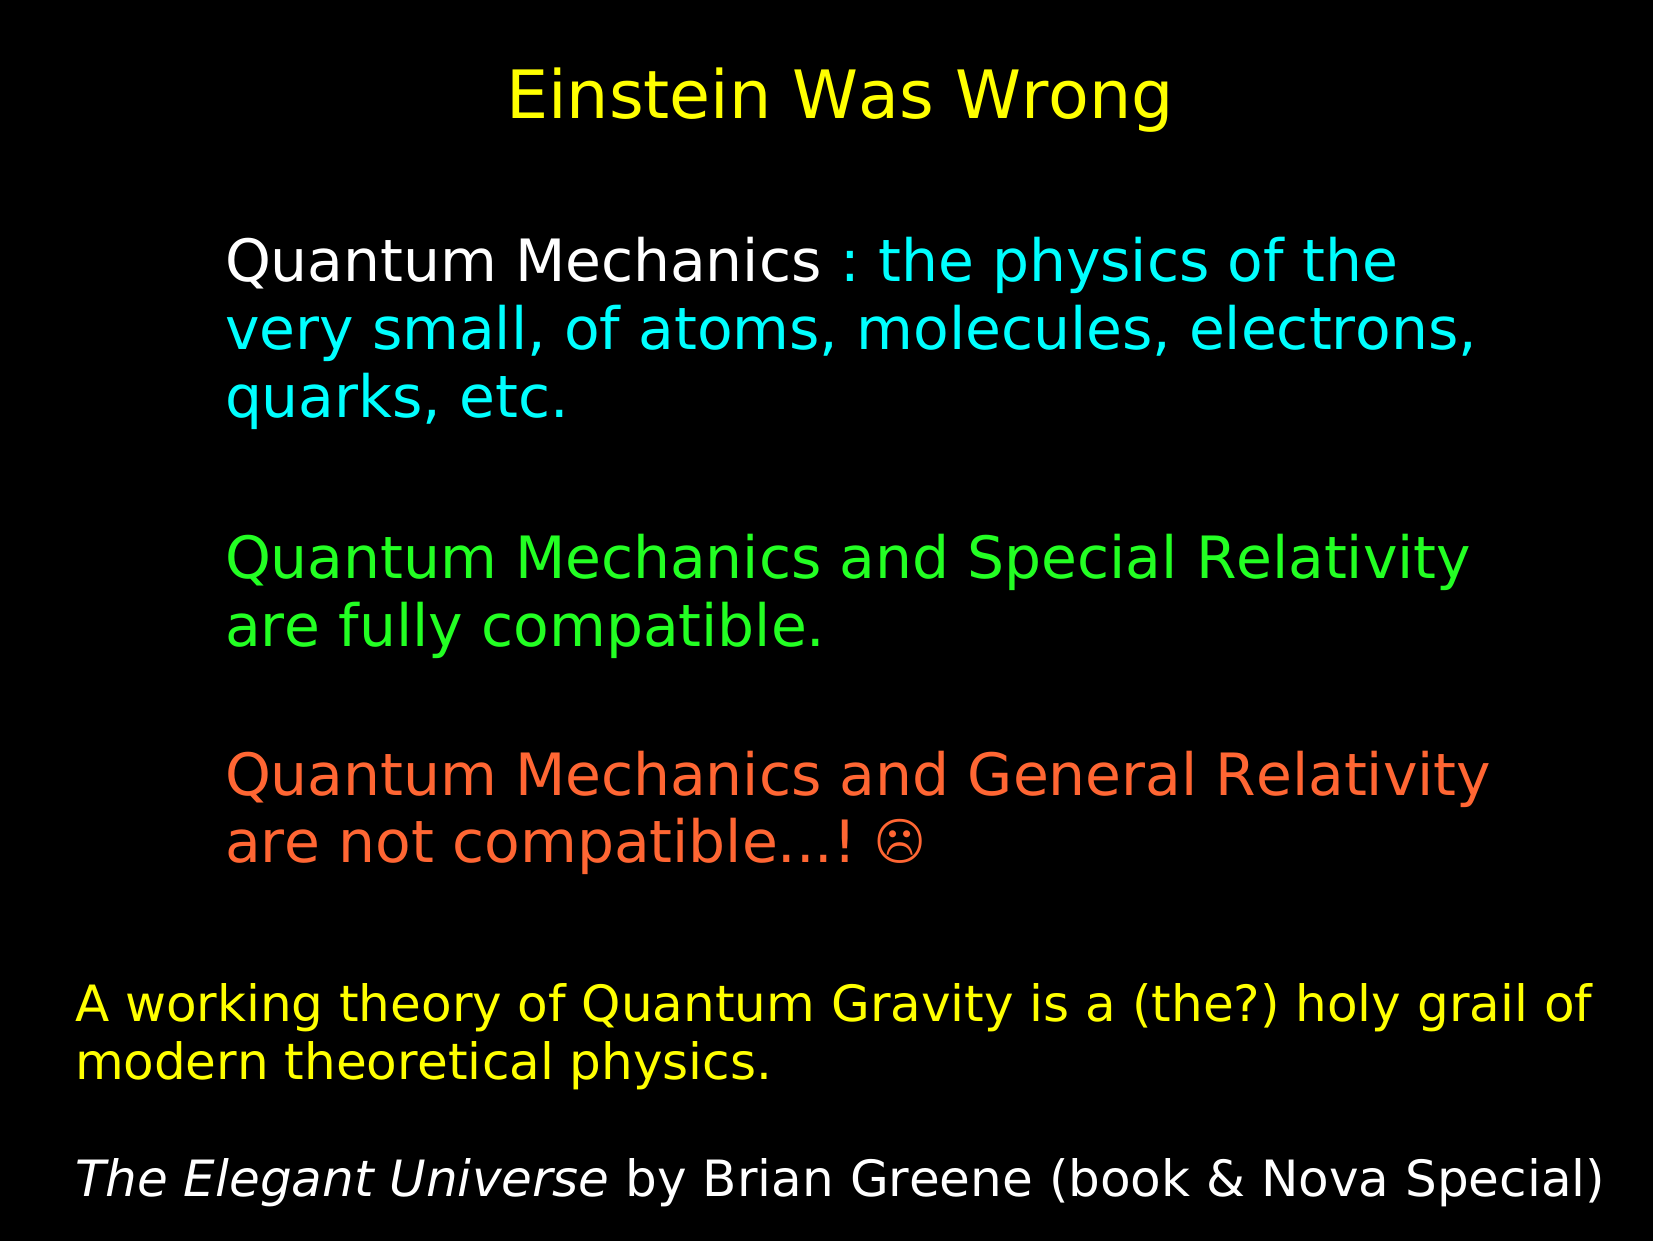

Einstein Was Wrong
Quantum Mechanics : the physics of the very small, of atoms, molecules, electrons, quarks, etc.
Quantum Mechanics and Special Relativity are fully compatible.
Quantum Mechanics and General Relativity are not compatible...! 
A working theory of Quantum Gravity is a (the?) holy grail of modern theoretical physics.
The Elegant Universe by Brian Greene (book & Nova Special)